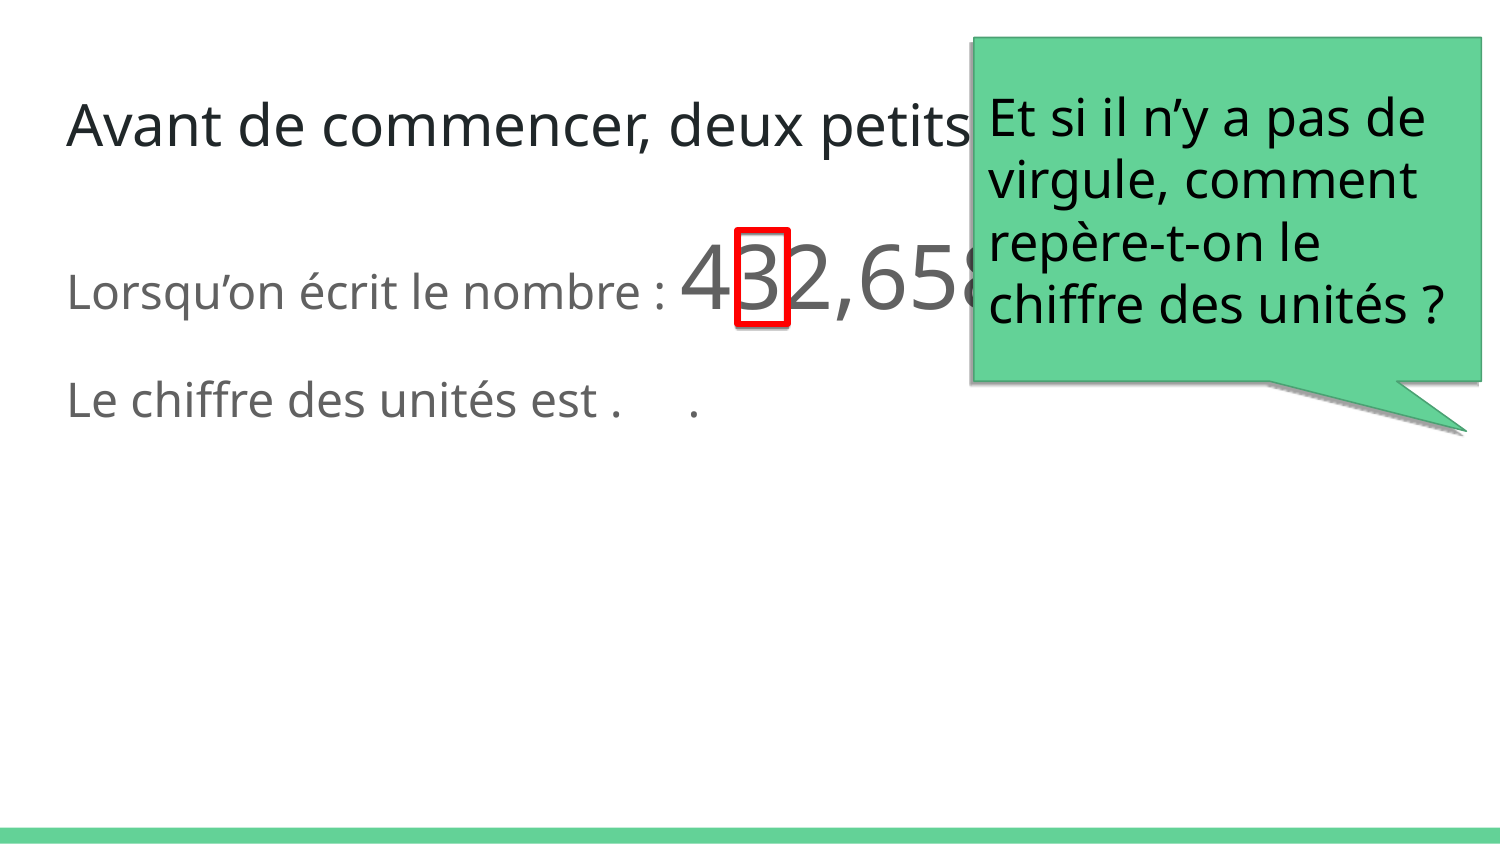

Et si il n’y a pas de virgule, comment repère-t-on le chiffre des unités ?
# Avant de commencer, deux petits rappels :
Lorsqu’on écrit le nombre : 432,658
Le chiffre des unités est … 2.
En fait le chiffre des unités est celui placé juste à gauche de la virgule.